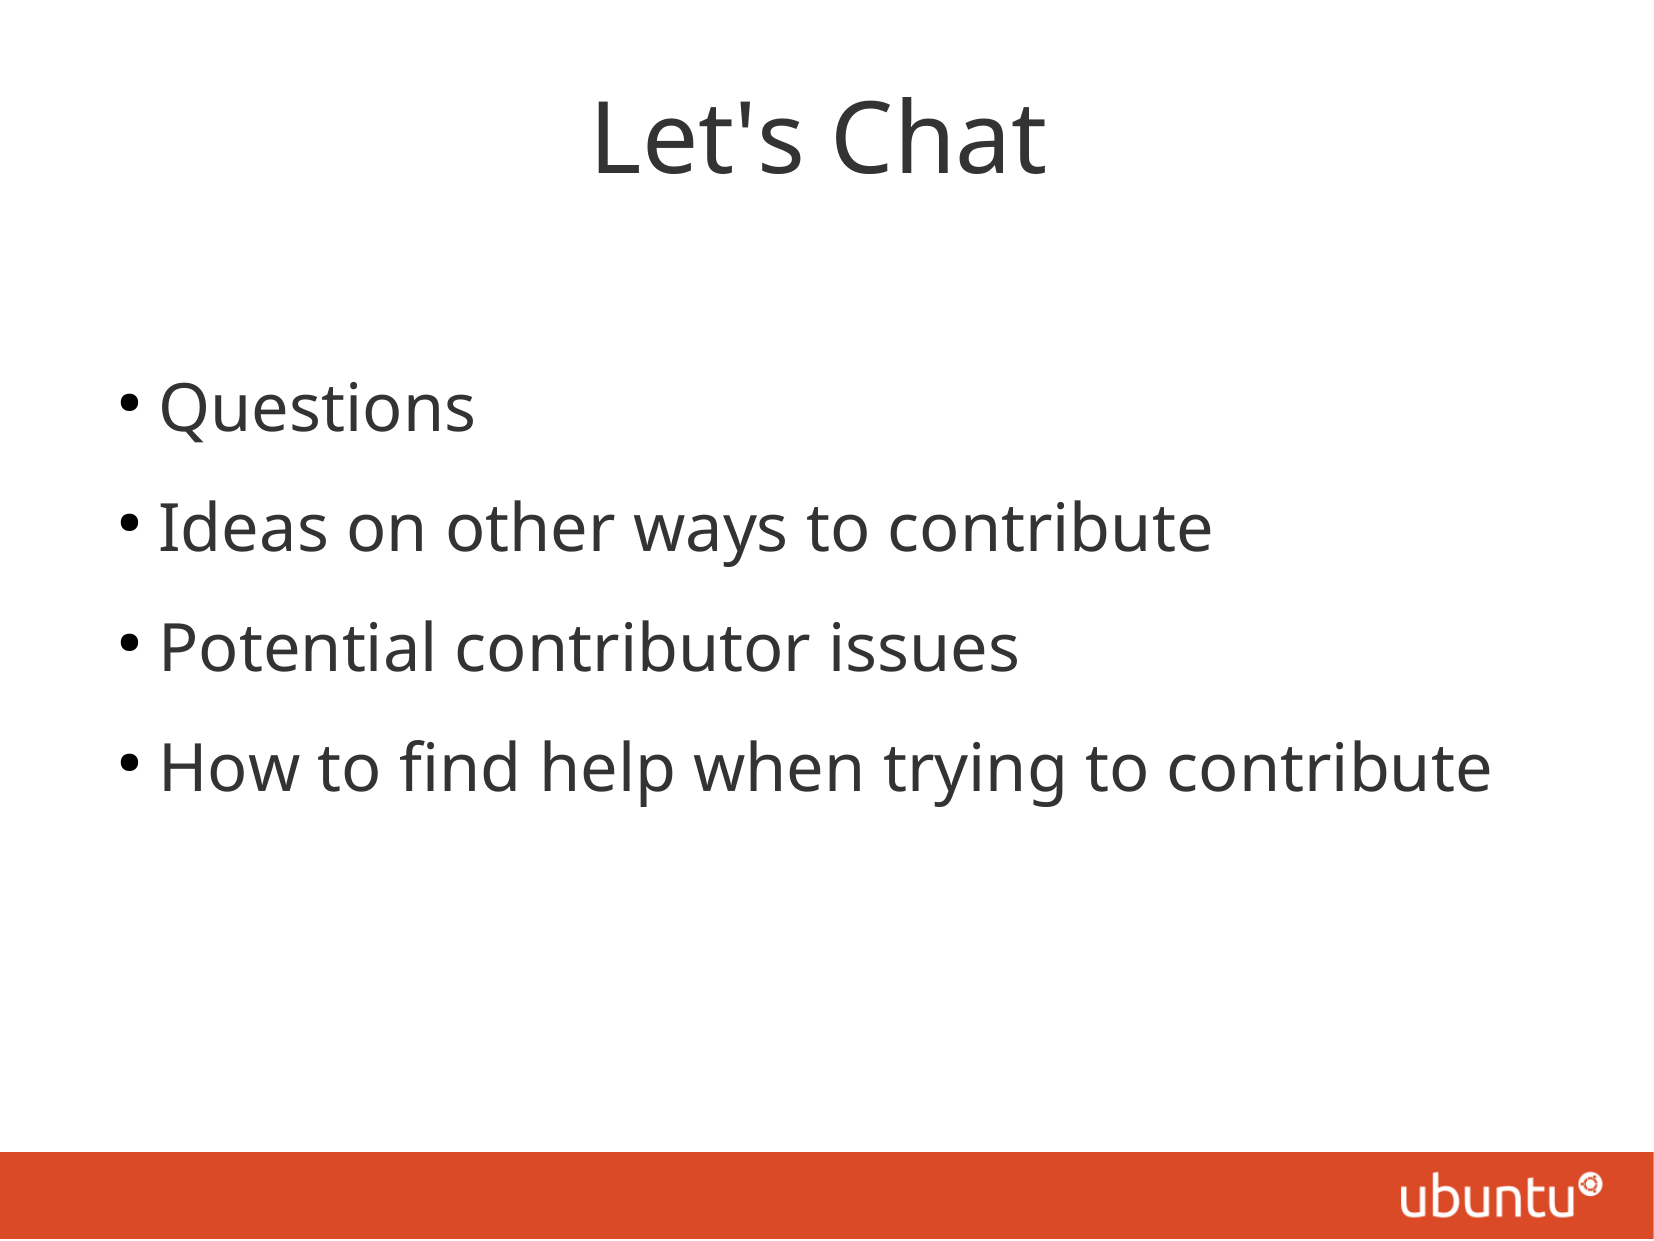

# Let's Chat
 Questions
 Ideas on other ways to contribute
 Potential contributor issues
 How to find help when trying to contribute